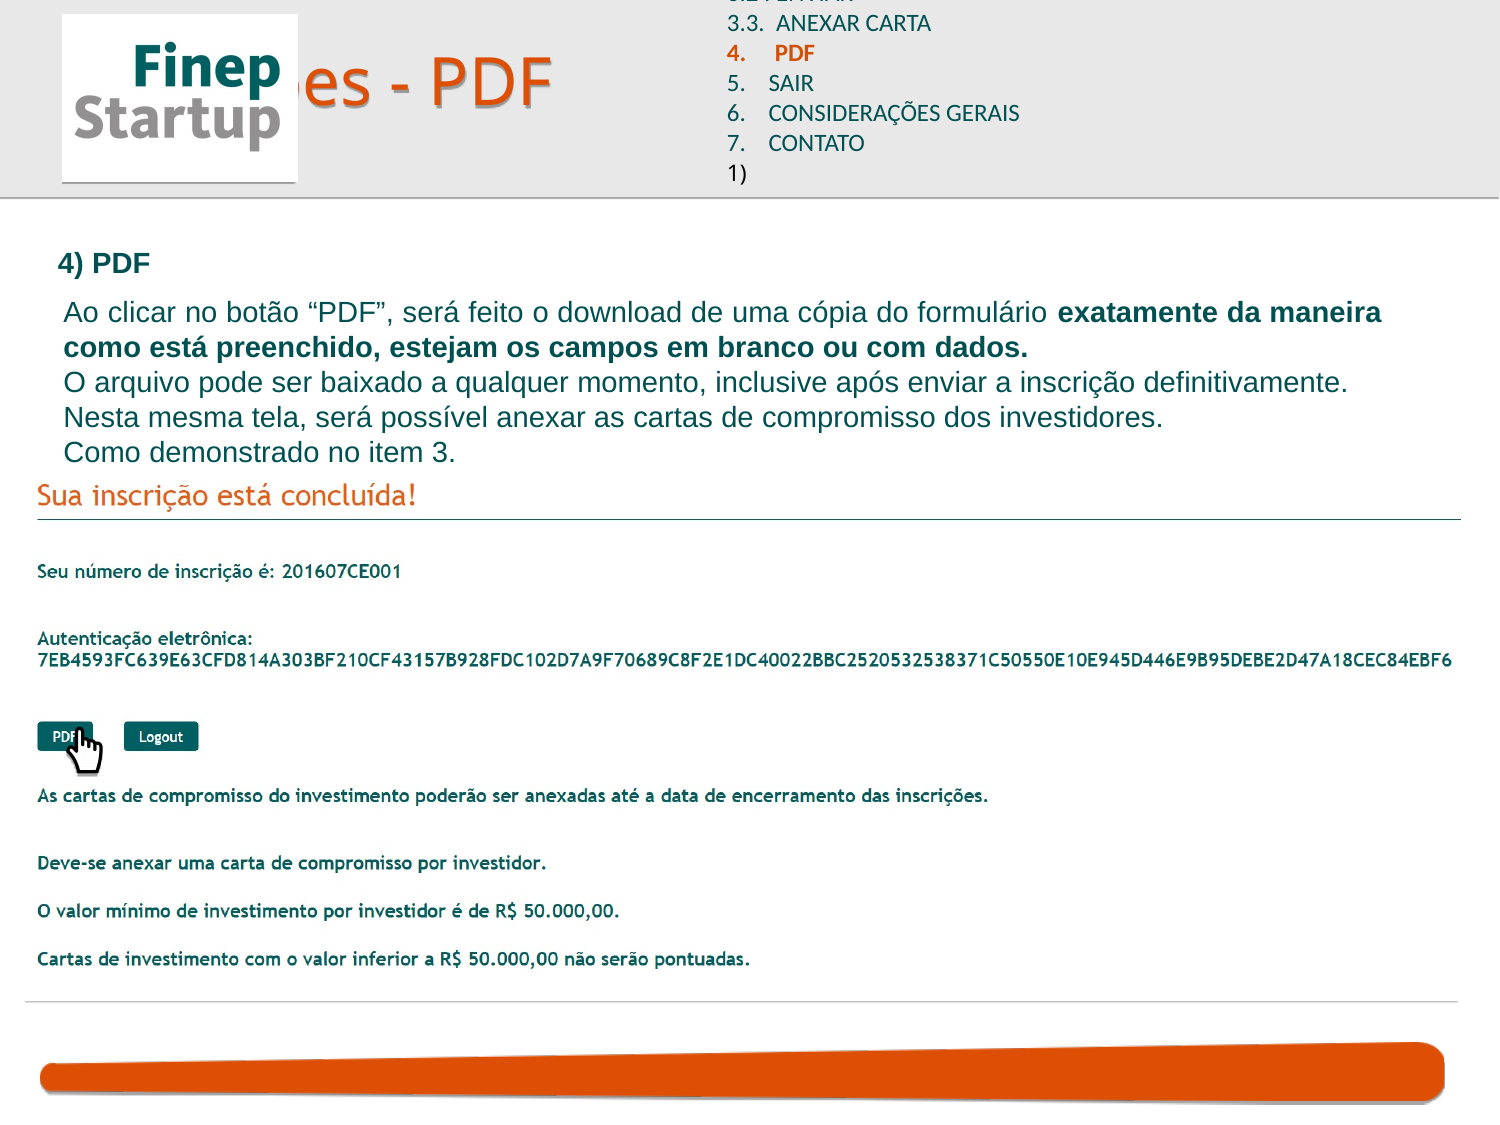

1. 1º ACESSO
2. CADASTRO
3. BOTÕES DO FORMULÁRIO
3.1. SALVAR
3.2 . ENVIAR
3.3. ANEXAR CARTA
4. PDF
5. SAIR
6. CONSIDERAÇÕES GERAIS
7. CONTATO
# 4. Botões - PDF
4) CONSIDERAÇÕES GERAIS
1) 1º ACESSO
3) BOTÕES DO FORMULÁRIO
3.3) ANEXAR CARTA
2) CADASTRO
3.1) SALVAR
3.4) PDF
5) CONTATO
3.5) SAIR
3.2) ENVIAR
4) PDF
Ao clicar no botão “PDF”, será feito o download de uma cópia do formulário exatamente da maneira como está preenchido, estejam os campos em branco ou com dados.
O arquivo pode ser baixado a qualquer momento, inclusive após enviar a inscrição definitivamente.
Nesta mesma tela, será possível anexar as cartas de compromisso dos investidores.
Como demonstrado no item 3.